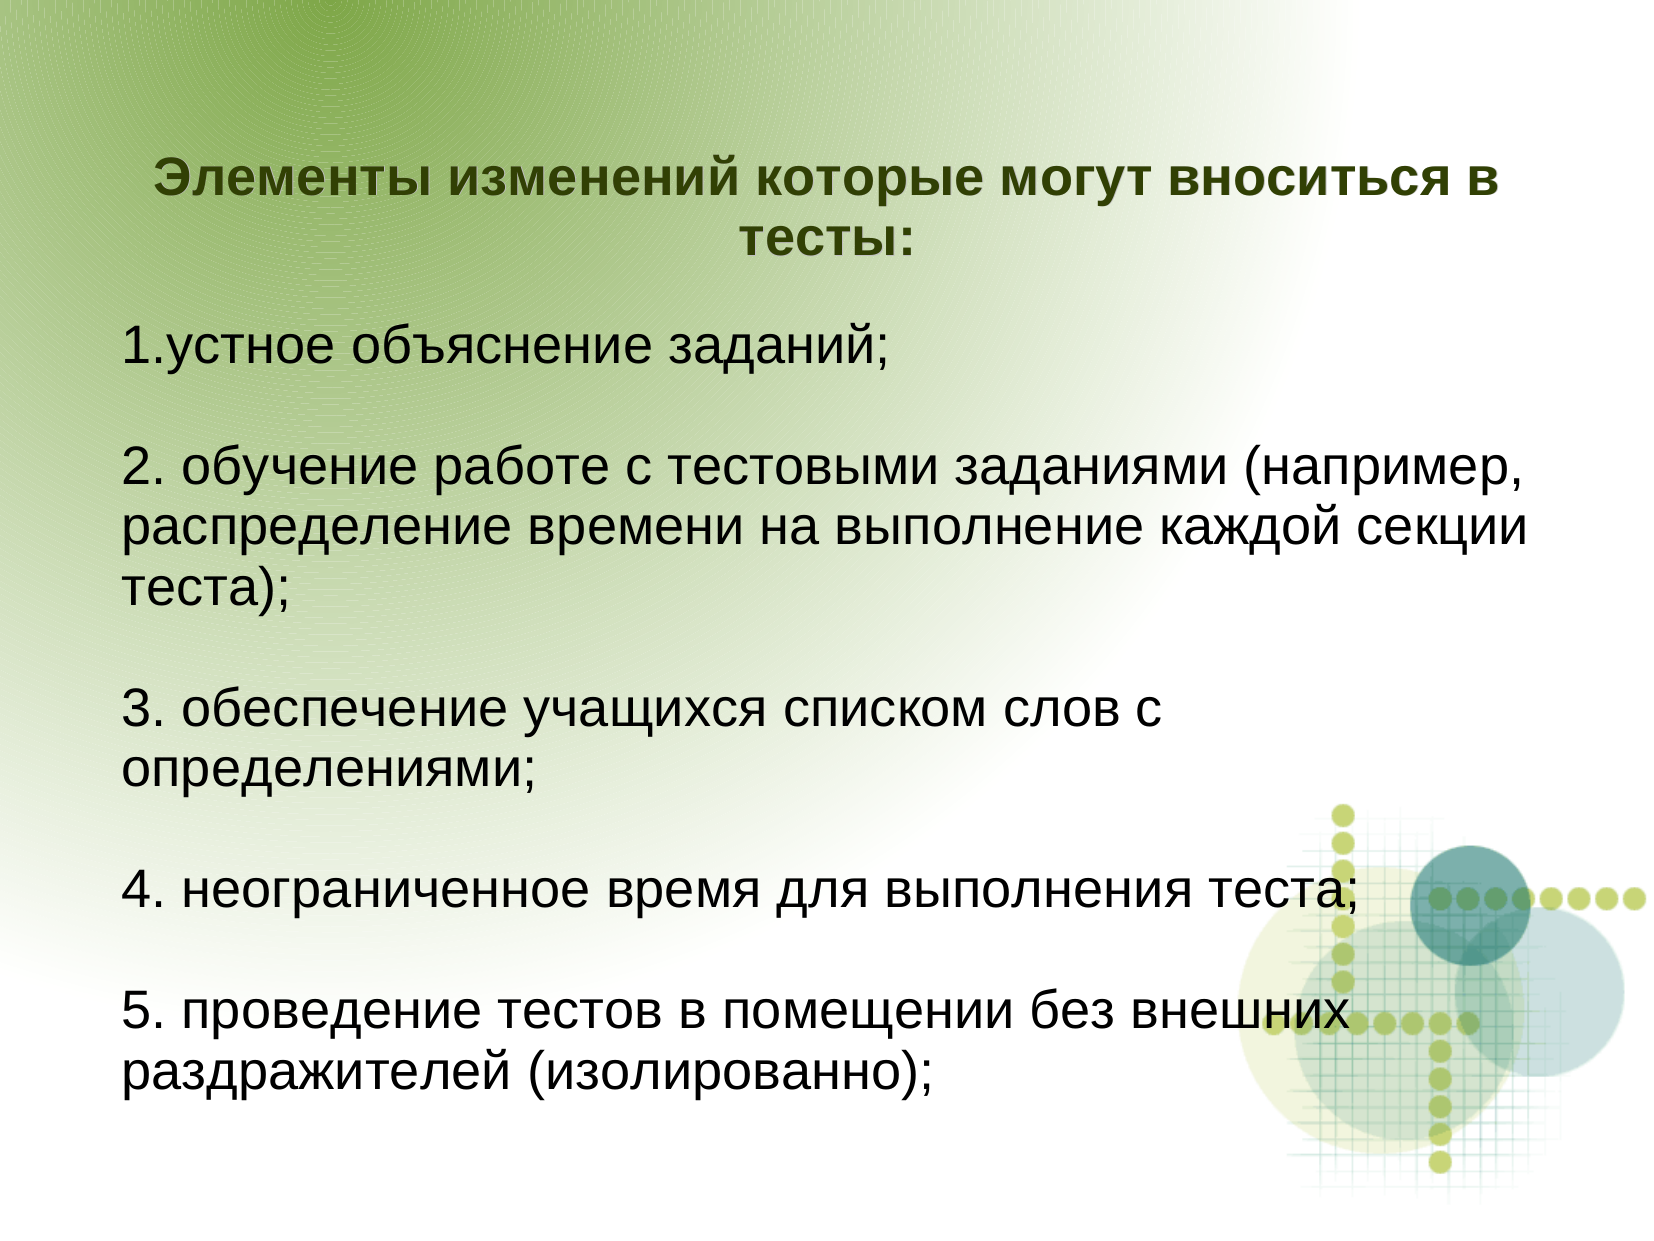

# Элементы изменений которые могут вноситься в тесты:
1.устное объяснение заданий;
2. обучение работе с тестовыми заданиями (например, распределение времени на выполнение каждой секции теста);
3. обеспечение учащихся списком слов с определениями;
4. неограниченное время для выполнения теста;
5. проведение тестов в помещении без внешних раздражителей (изолированно);